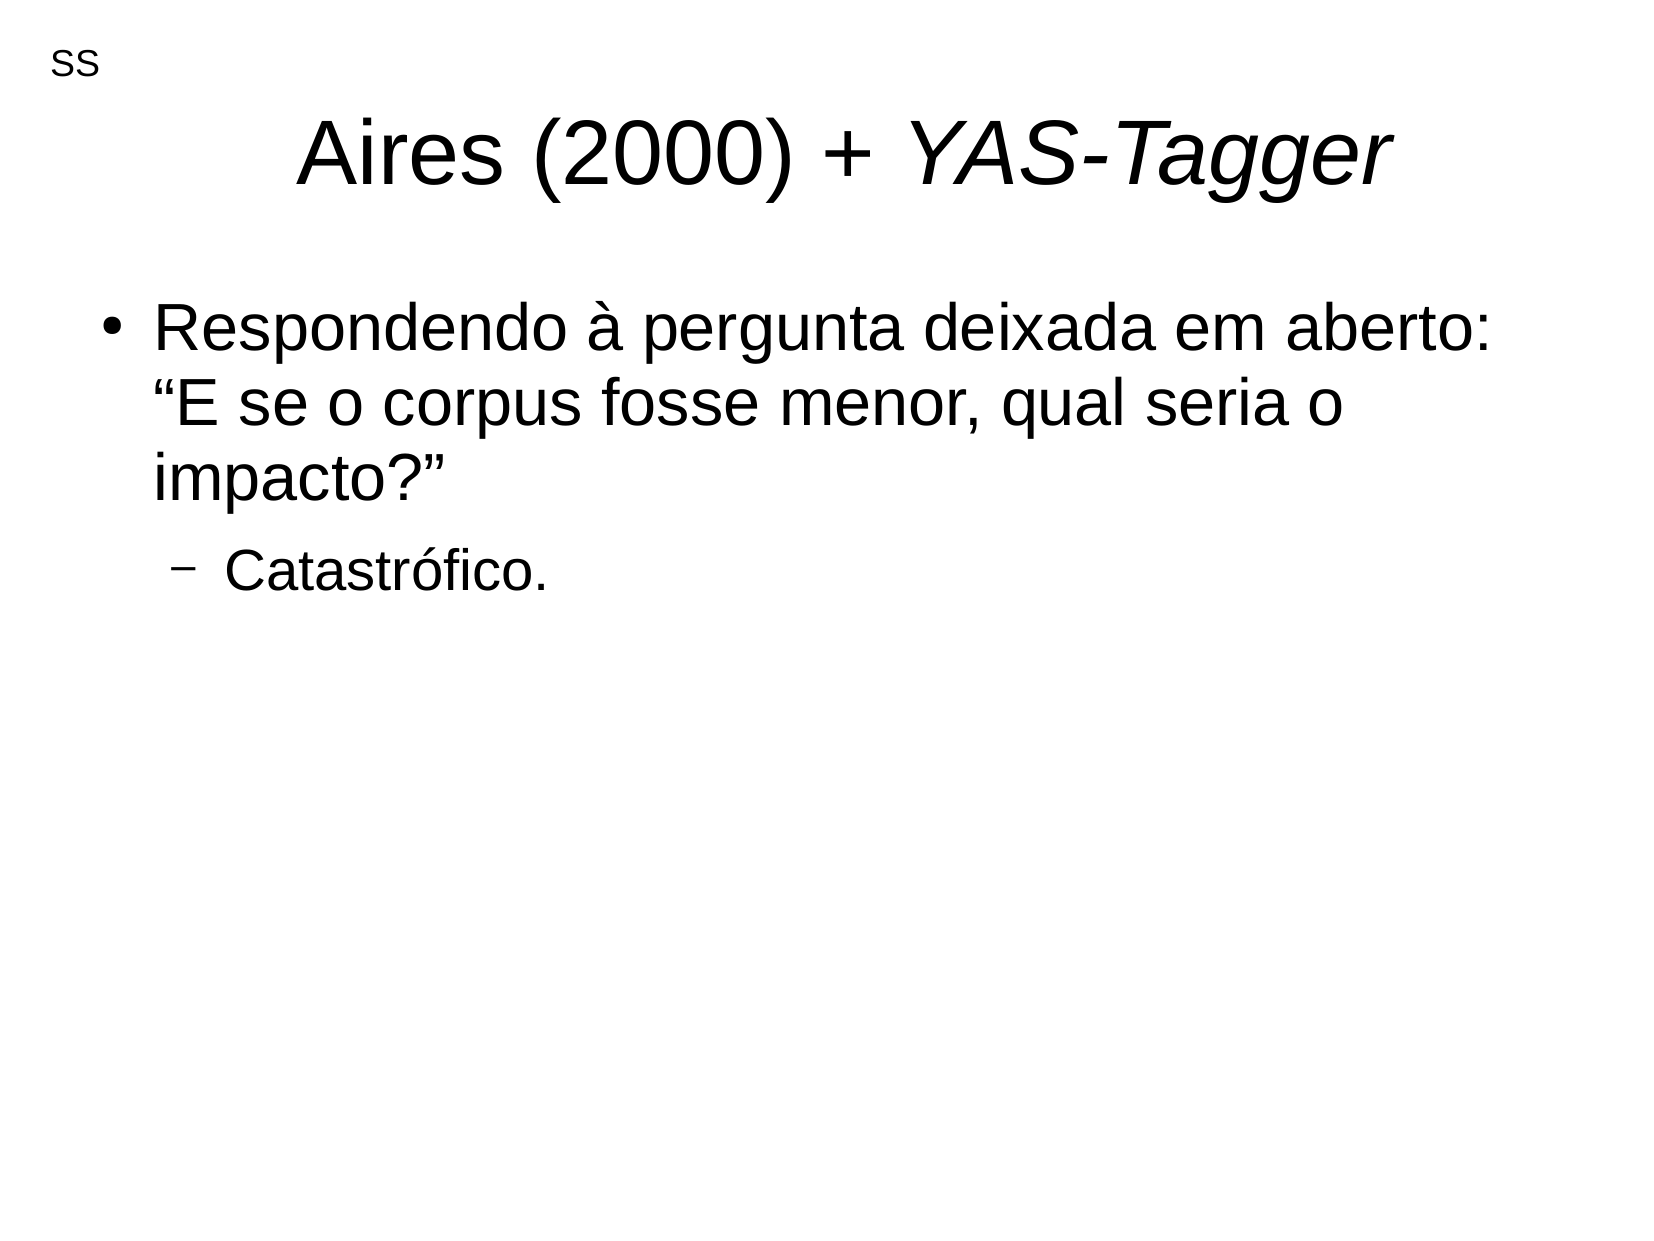

SS
# Aires (2000) + YAS-Tagger
Respondendo à pergunta deixada em aberto: “E se o corpus fosse menor, qual seria o impacto?”
Catastrófico.